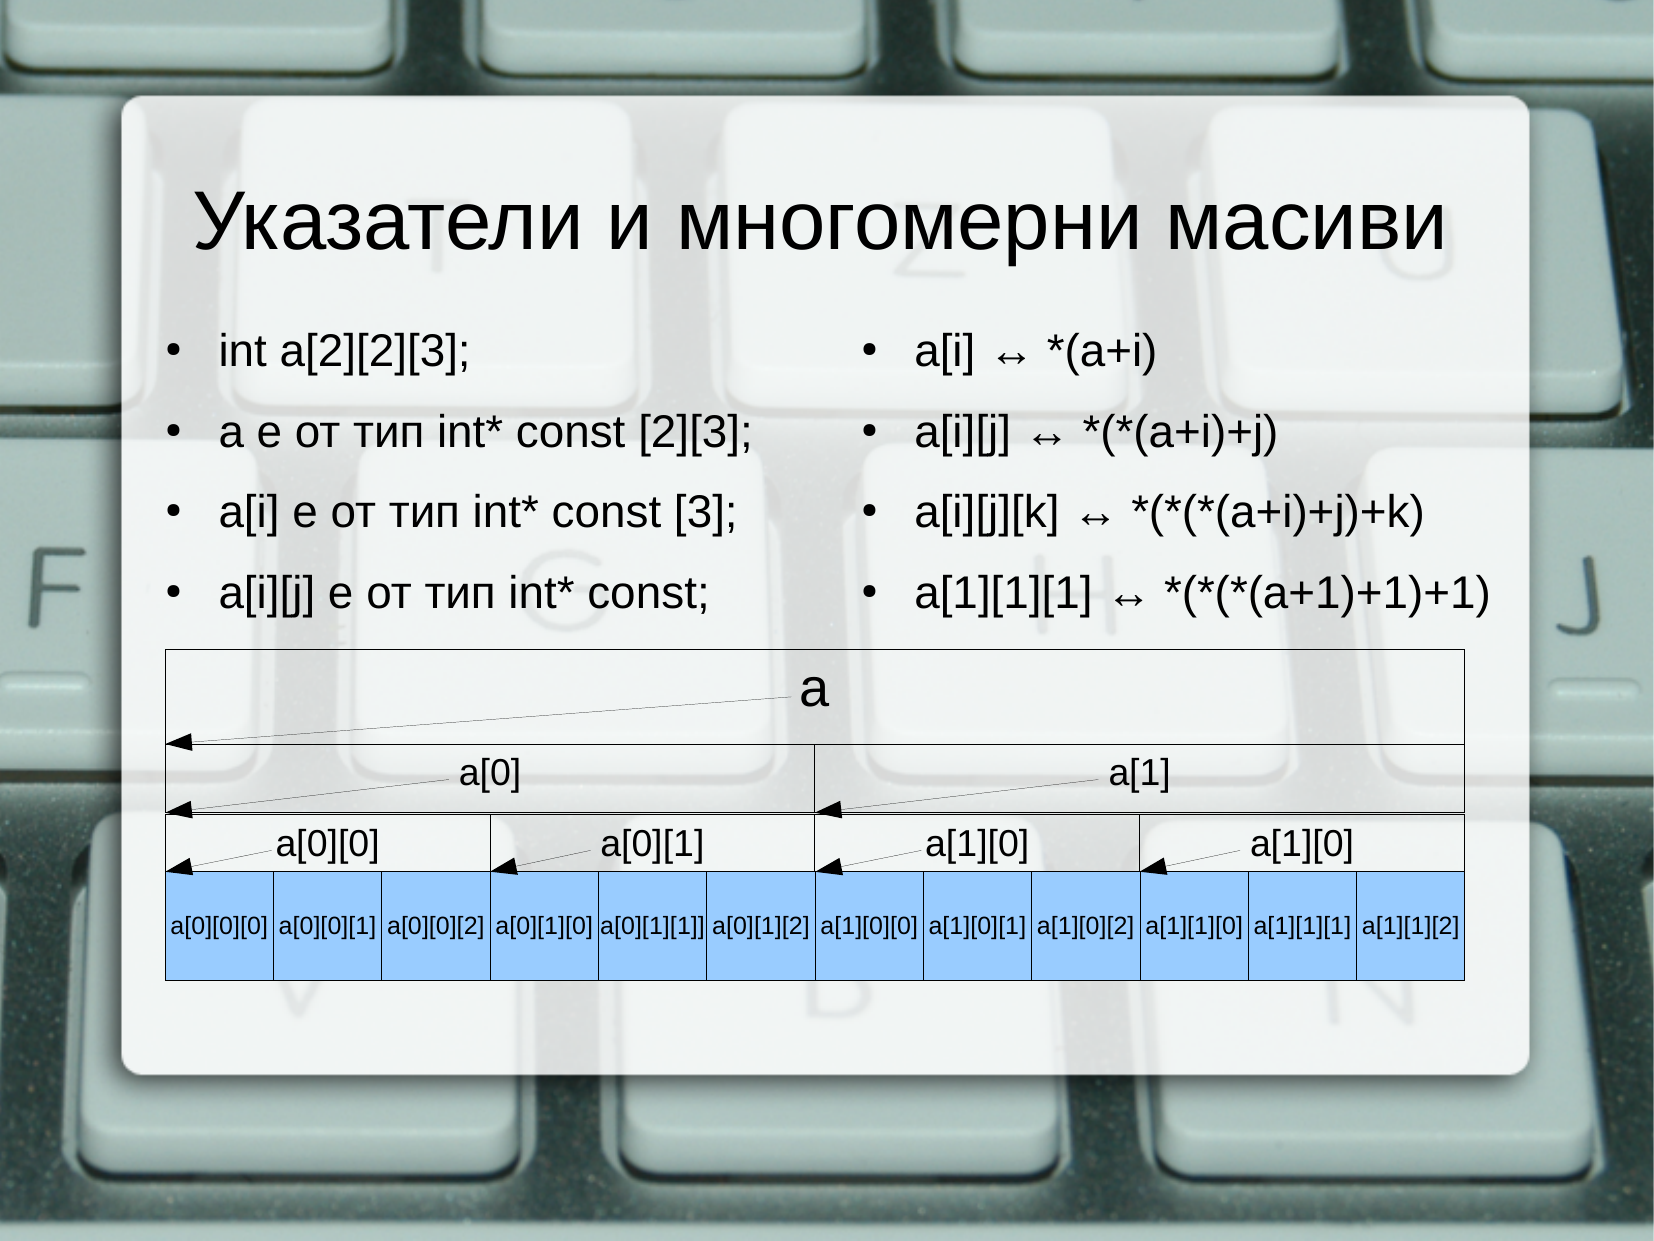

# Указатели и многомерни масиви
int a[2][2][3];
a е от тип int* const [2][3];
a[i] е от тип int* const [3];
a[i][j] e от тип int* const;
a[i] ↔ *(a+i)
a[i][j] ↔ *(*(a+i)+j)
a[i][j][k] ↔ *(*(*(a+i)+j)+k)
a[1][1][1] ↔ *(*(*(a+1)+1)+1)
a
a[0]
a[1]
a[0][1]
a[1][0]
a[1][0]
a[0][0]
a[1][1][2]
a[0][0][0]
a[0][0][1]
a[0][0][2]
a[0][1][0]
a[0][1][1]]
a[0][1][2]
a[1][0][0]
a[1][0][1]
a[1][0][2]
a[1][1][0]
a[1][1][1]